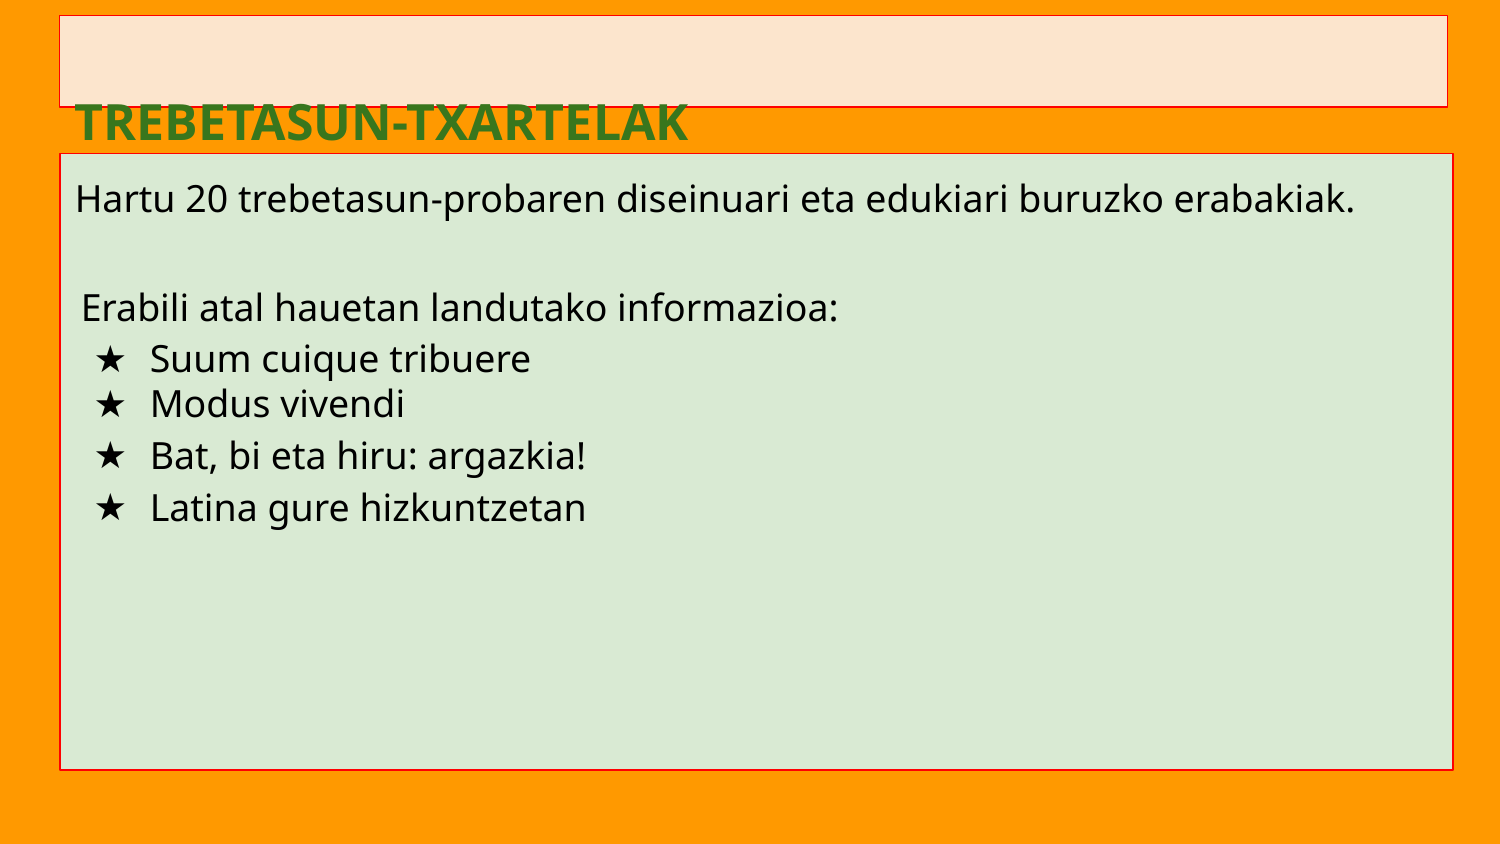

TREBETASUN-TXARTELAK
Hartu 20 trebetasun-probaren diseinuari eta edukiari buruzko erabakiak.
 Erabili atal hauetan landutako informazioa:
Suum cuique tribuere
Modus vivendi
Bat, bi eta hiru: argazkia!
Latina gure hizkuntzetan